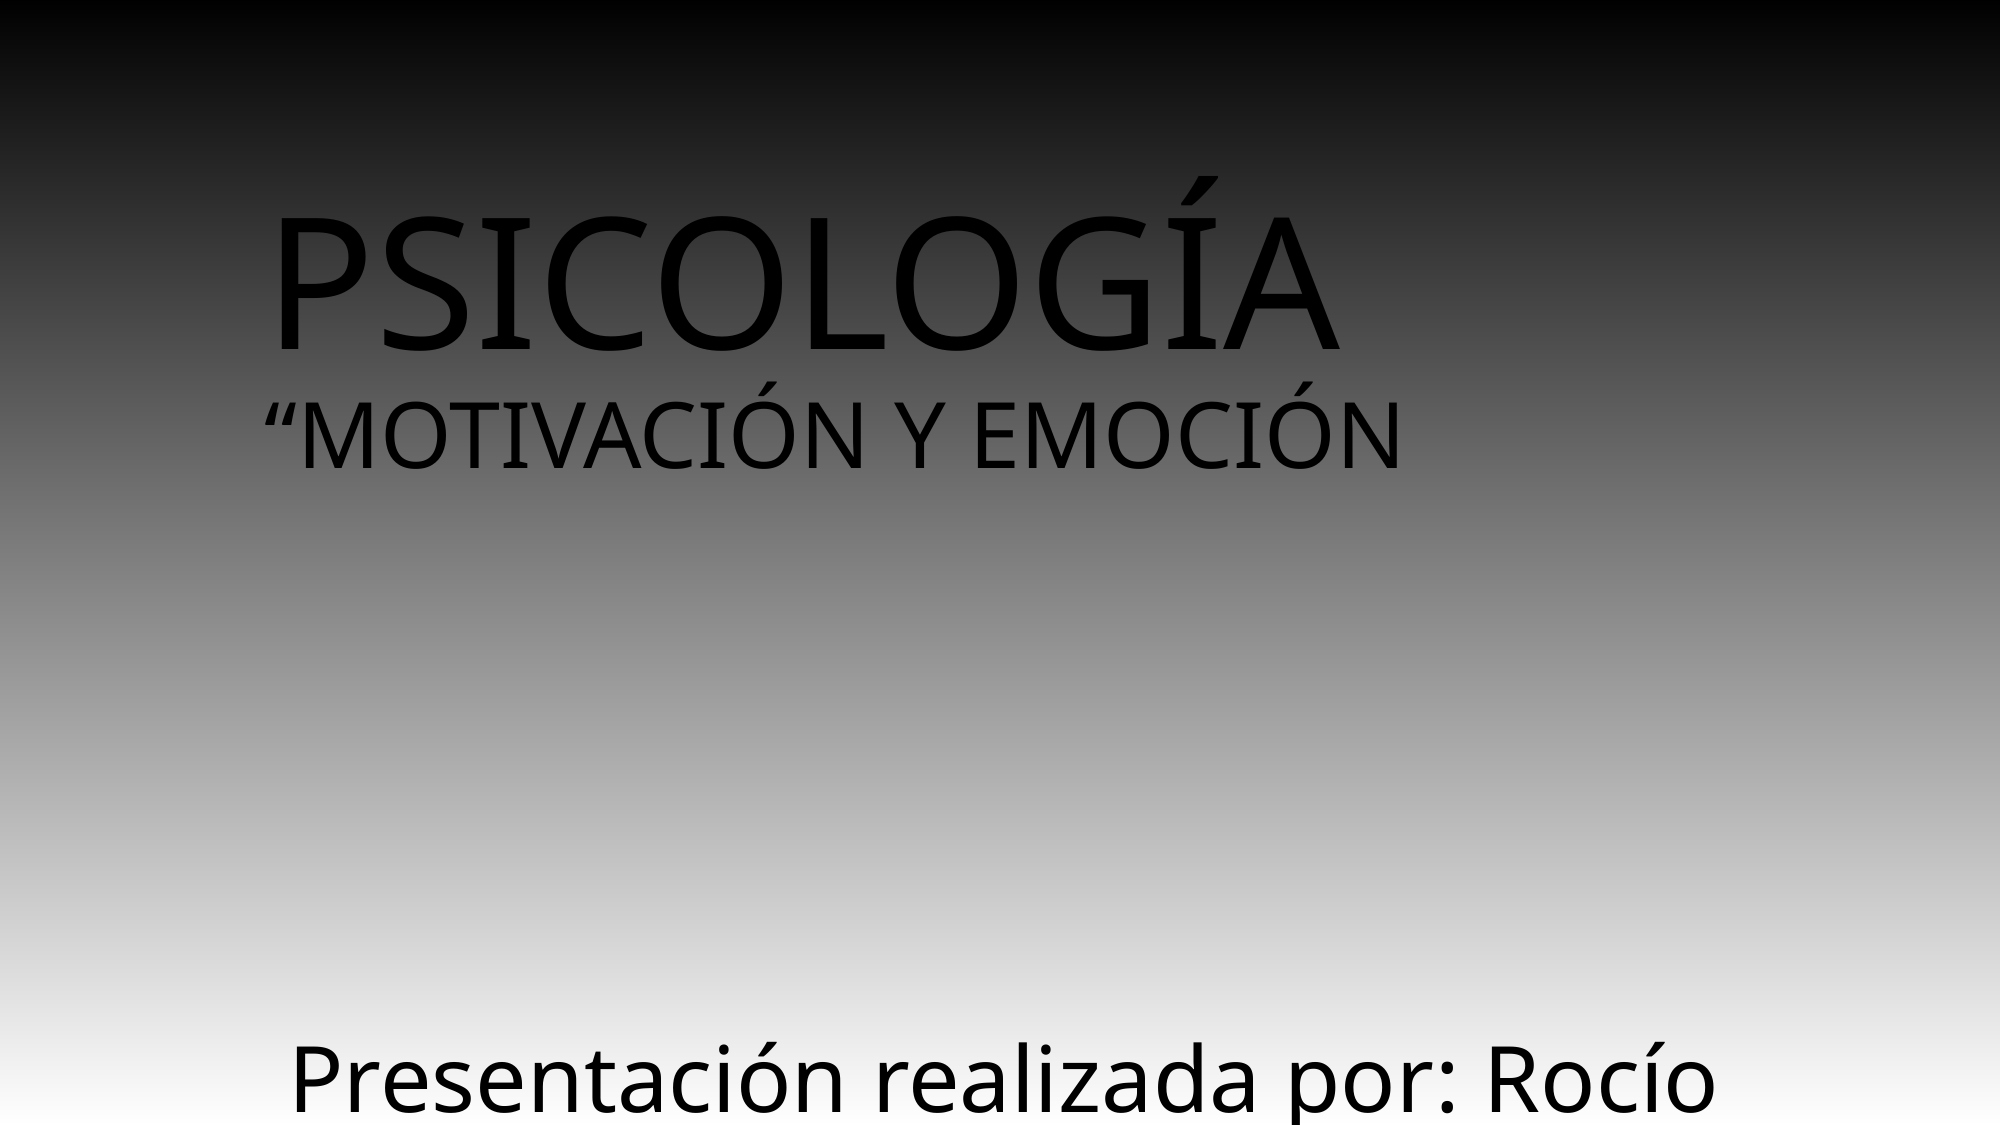

# PSICOLOGÍA “MOTIVACIÓN Y EMOCIÓN
 Presentación realizada por: Rocío García Jiménez